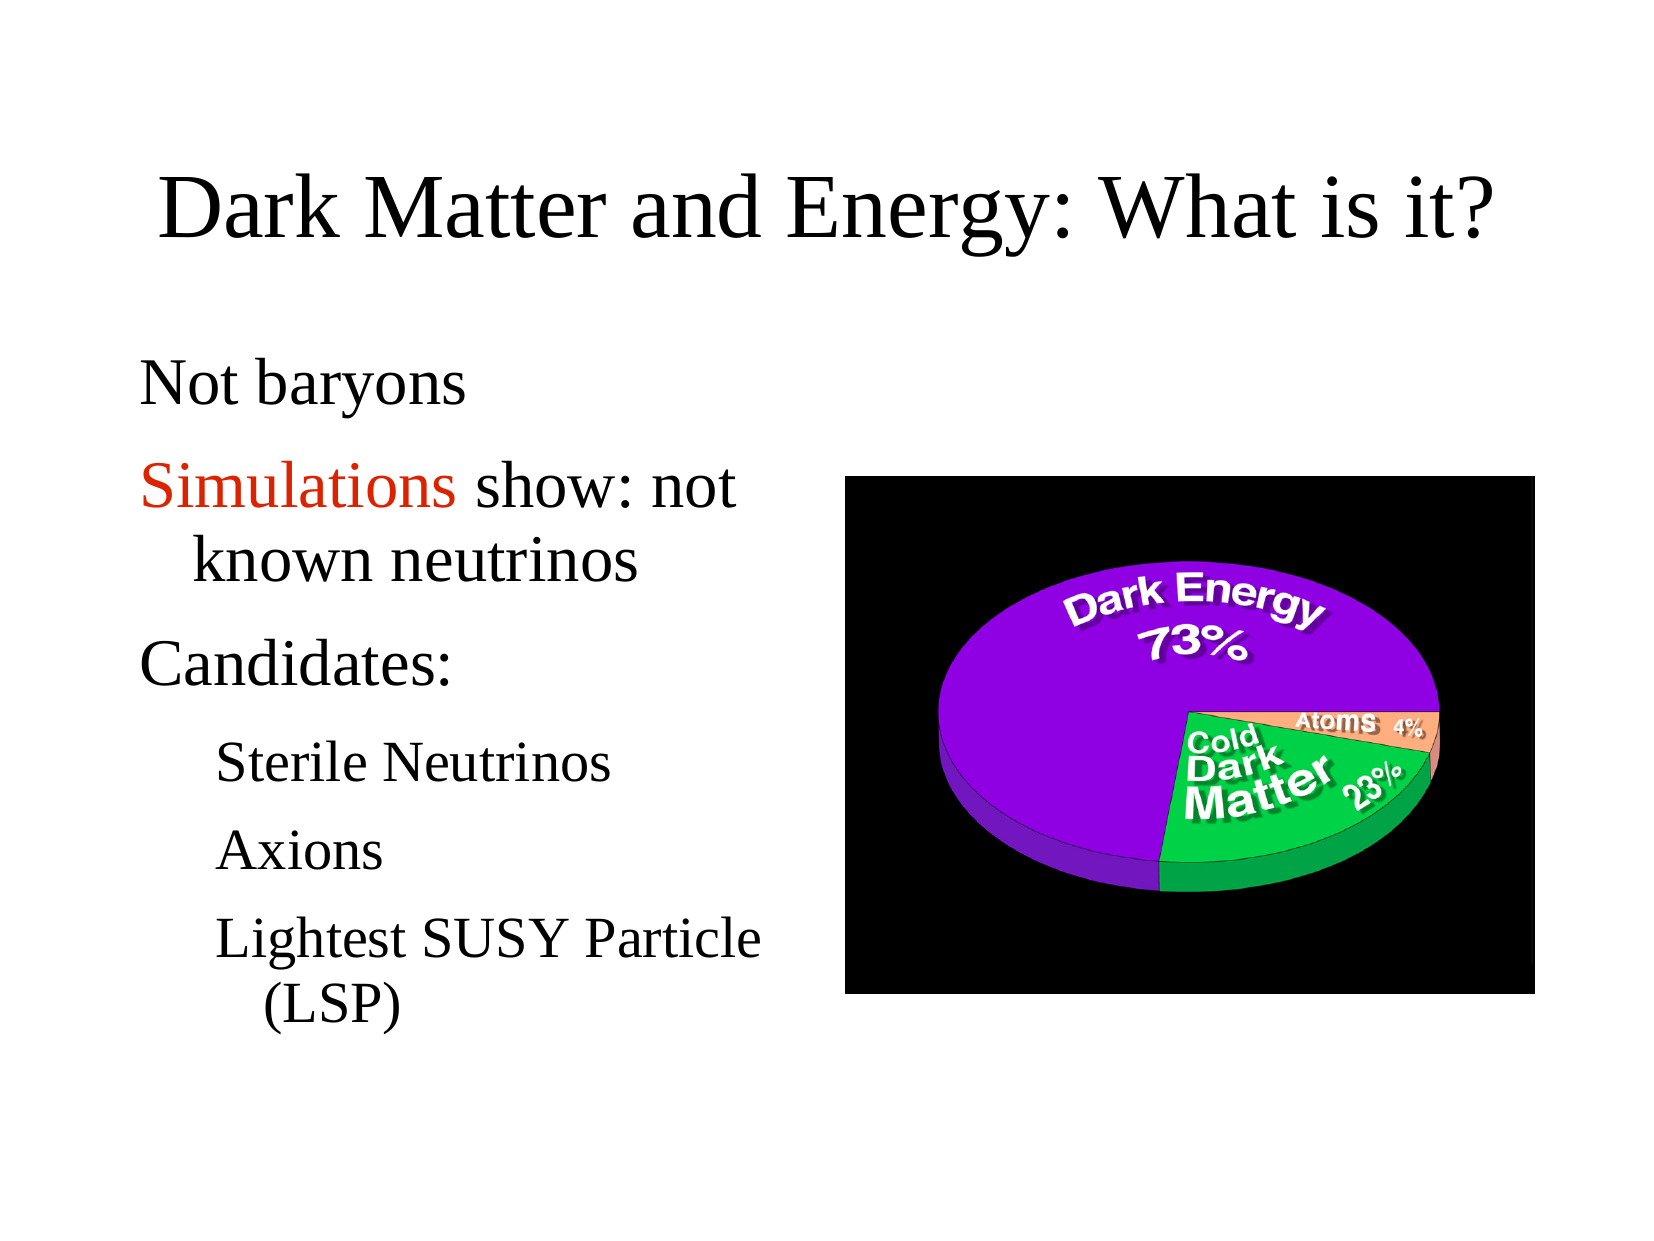

# Dark Matter and Energy: What is it?
Not baryons
Simulations show: not known neutrinos
Candidates:
Sterile Neutrinos
Axions
Lightest SUSY Particle (LSP)